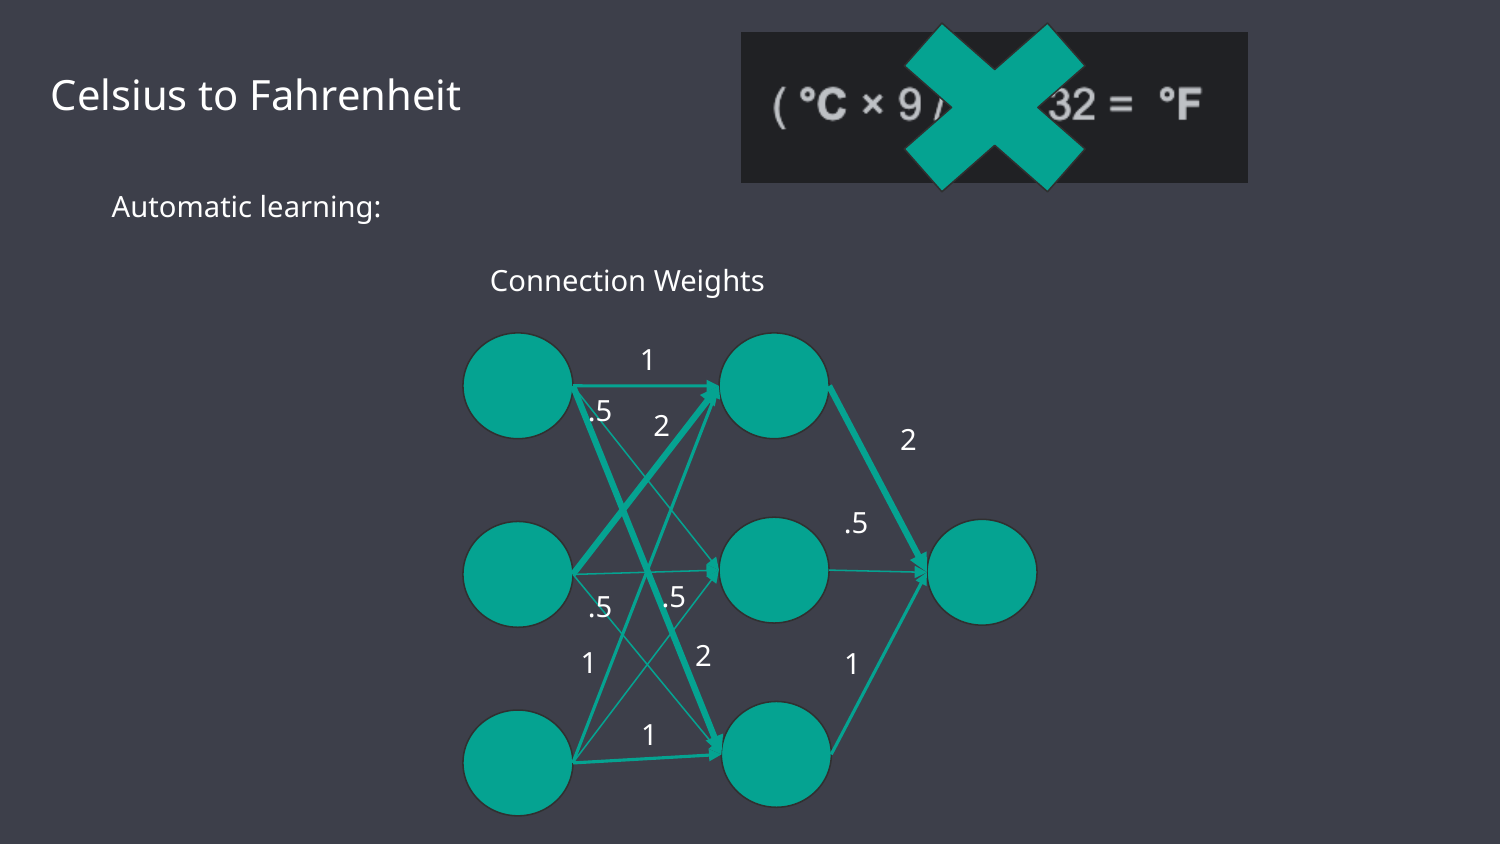

Celsius to Fahrenheit
Automatic learning:
Connection Weights
1
.5
2
2
.5
.5
.5
2
1
1
1